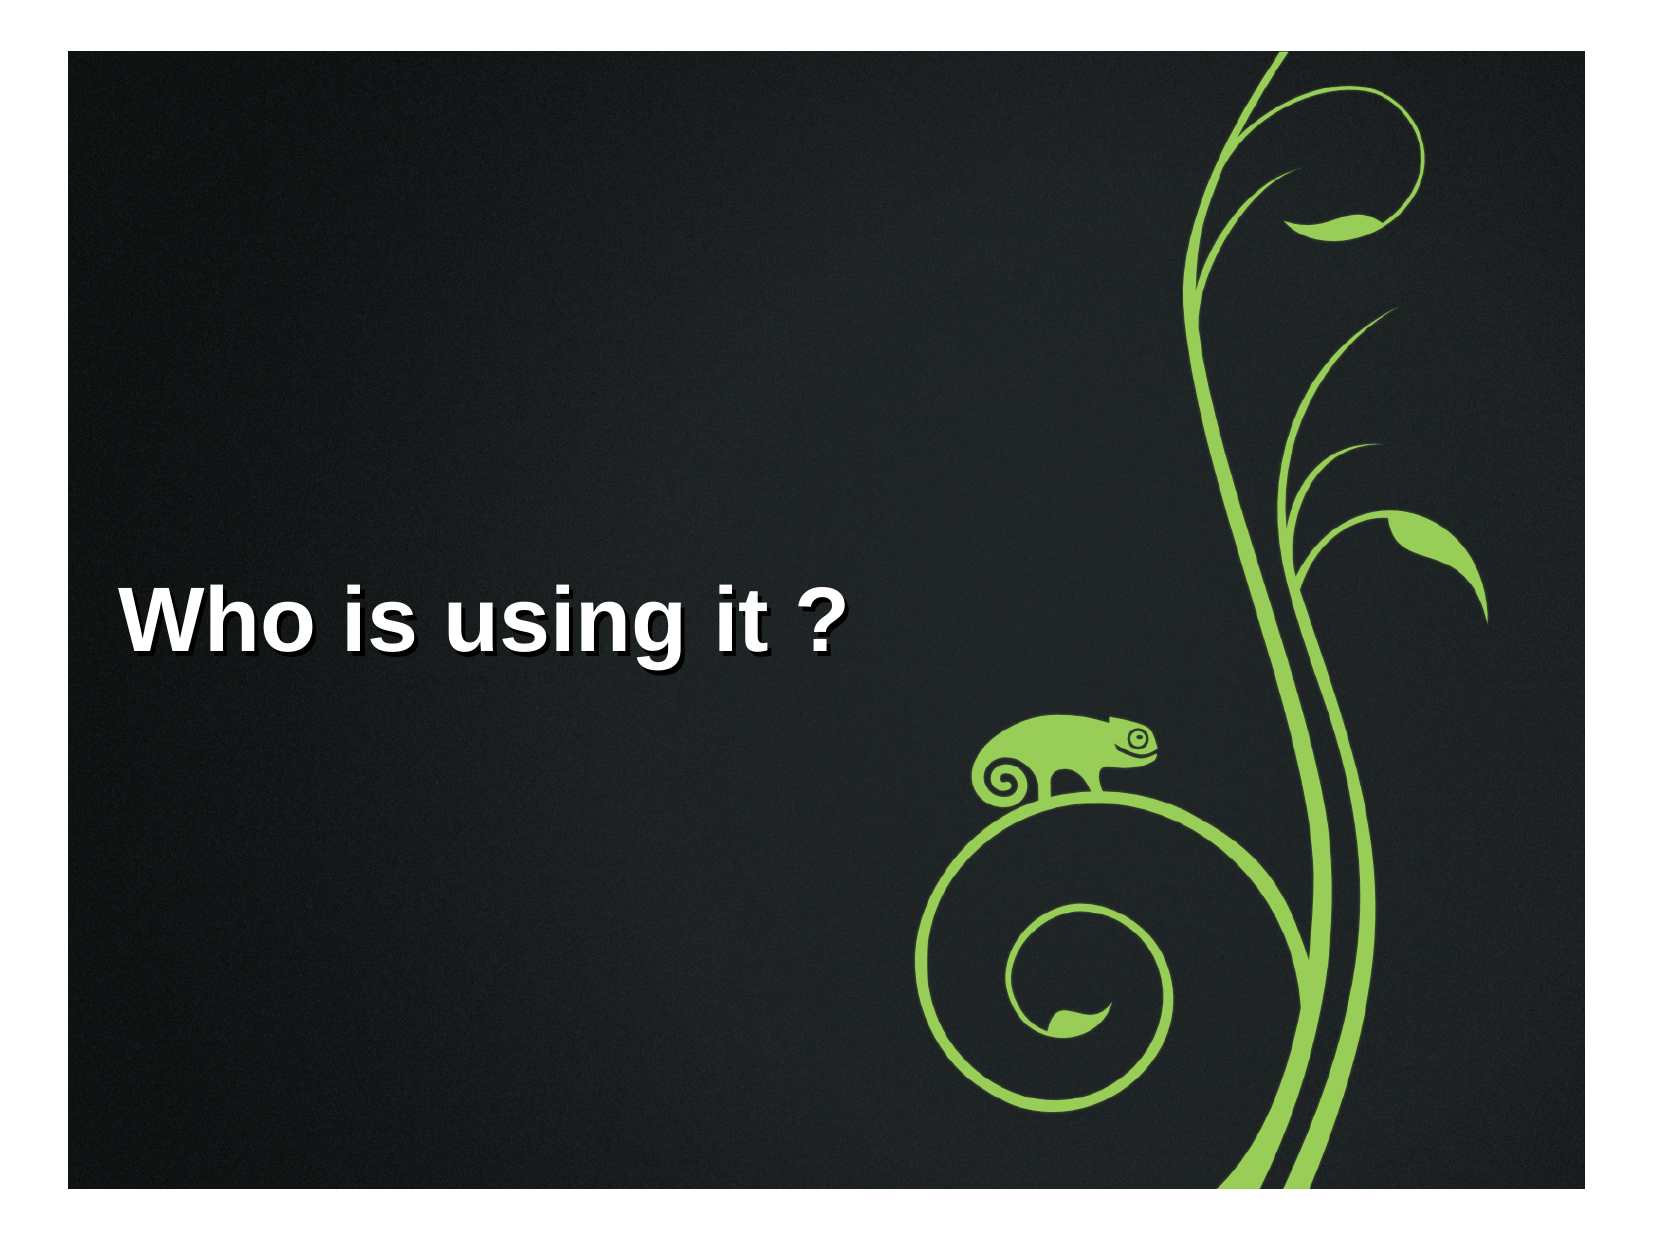

# Who is using it ?
14